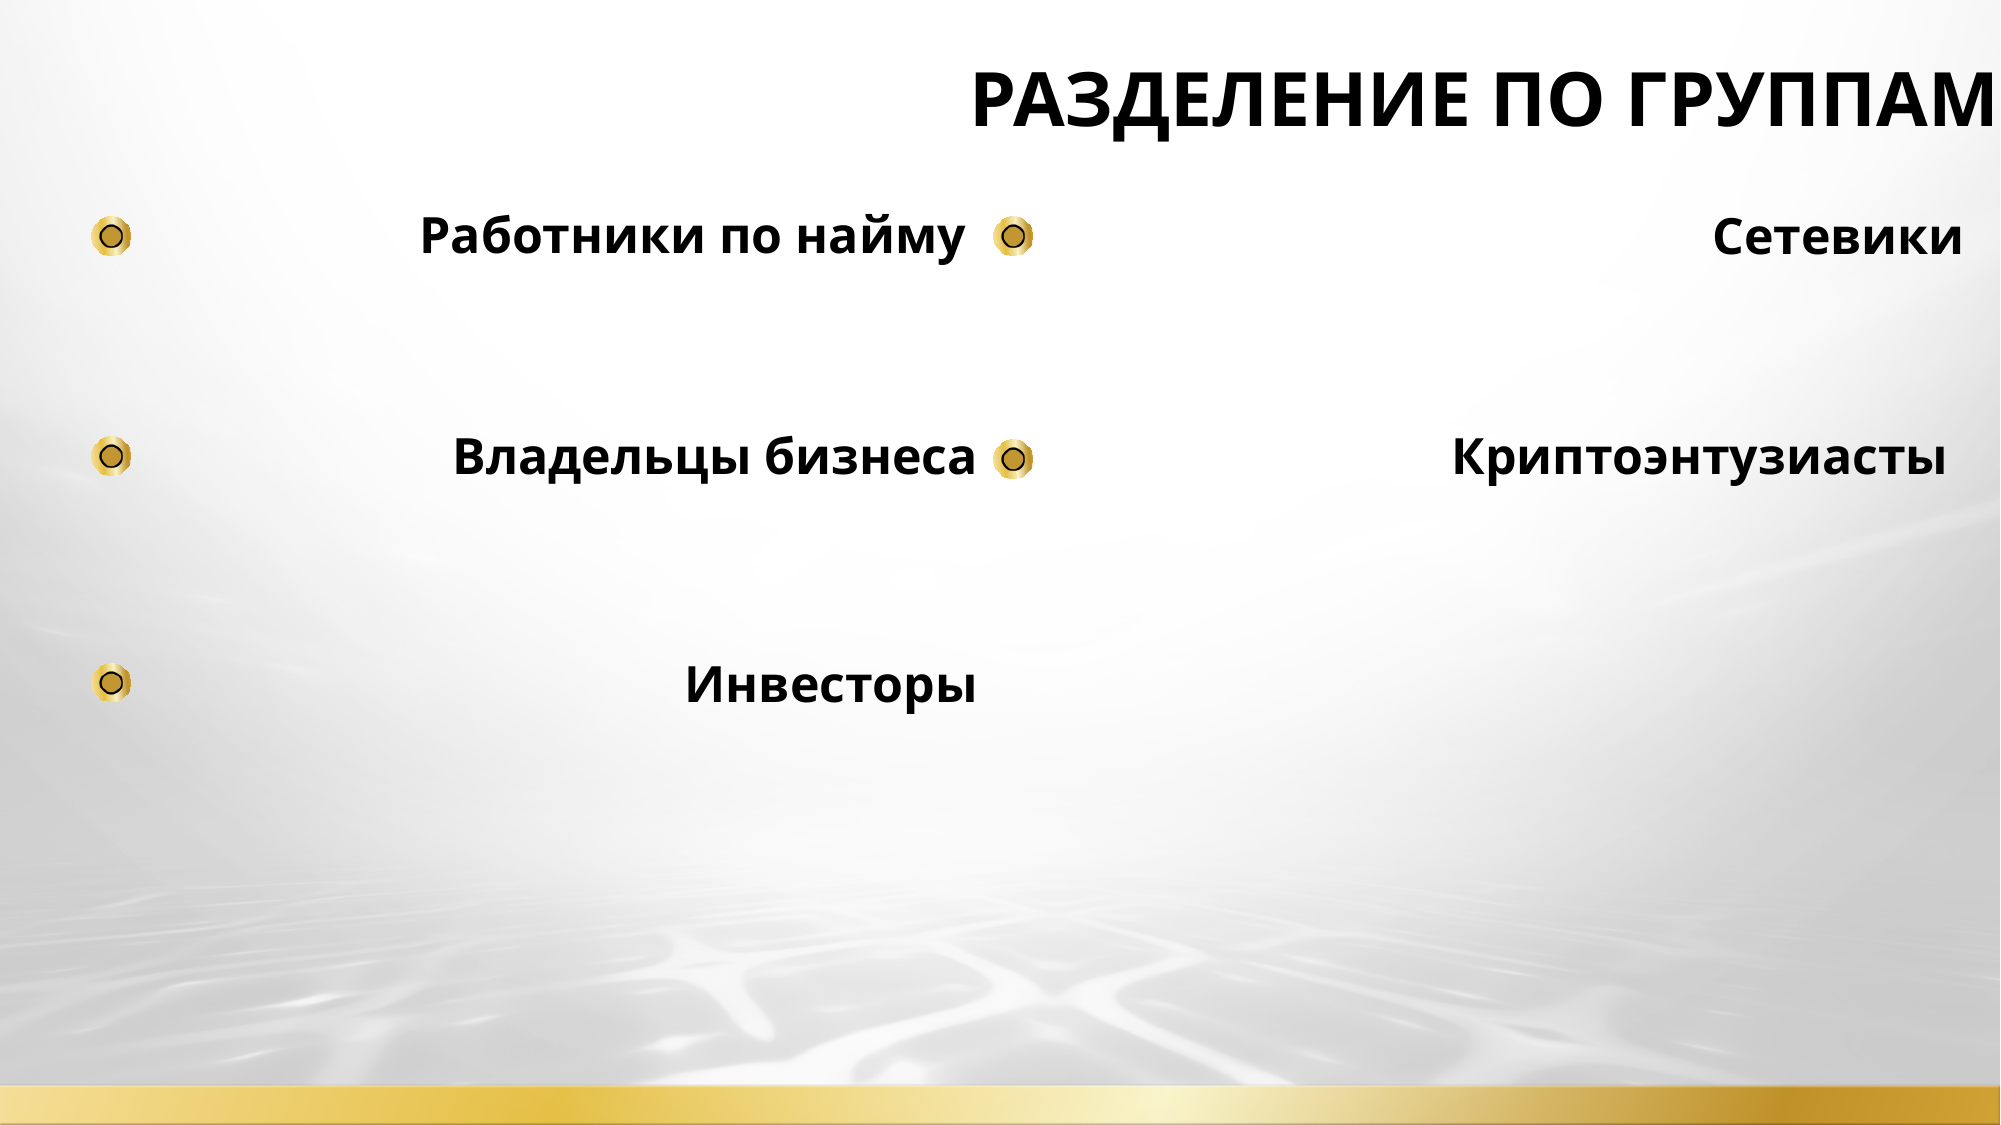

РАЗДЕЛЕНИЕ ПО ГРУППАМ
Работники по найму
Сетевики
Криптоэнтузиасты
Владельцы бизнеса
Инвесторы